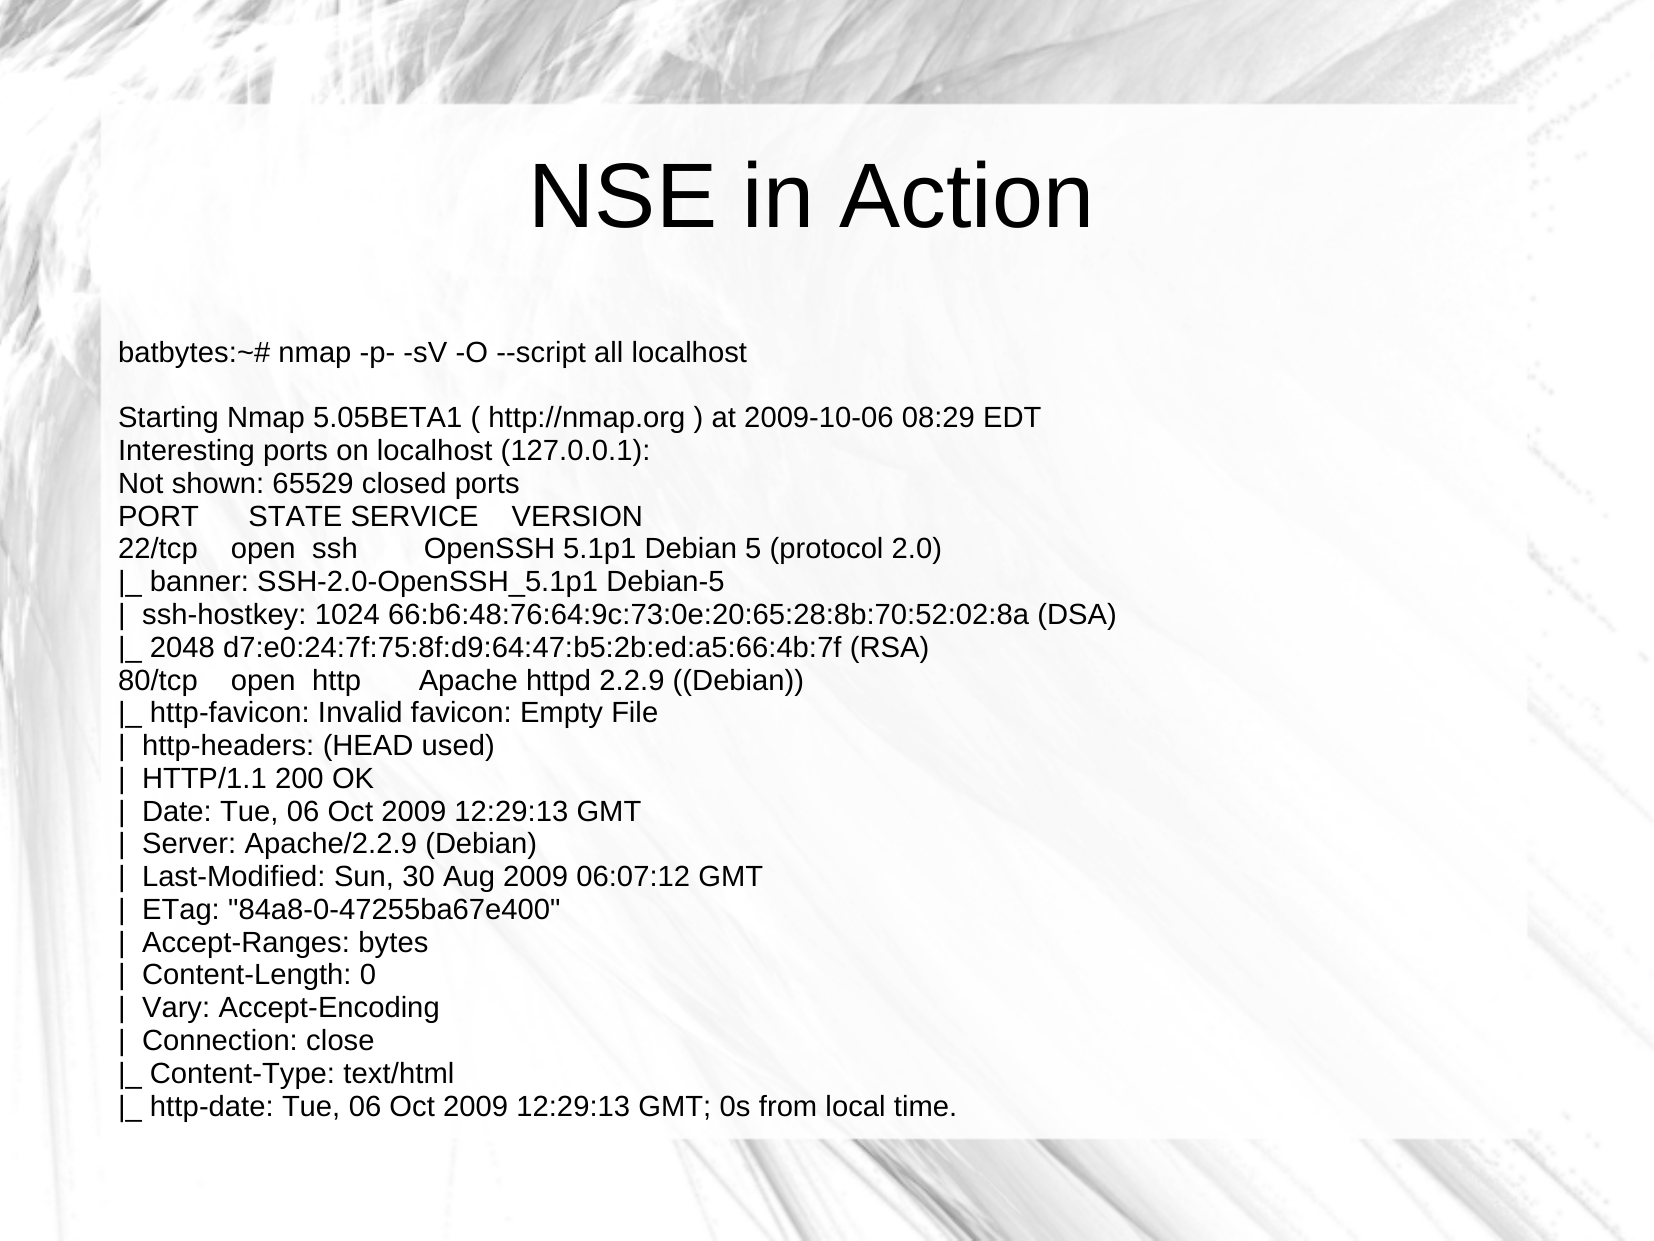

# NSE in Action
batbytes:~# nmap -p- -sV -O --script all localhost
Starting Nmap 5.05BETA1 ( http://nmap.org ) at 2009-10-06 08:29 EDT
Interesting ports on localhost (127.0.0.1):
Not shown: 65529 closed ports
PORT STATE SERVICE VERSION
22/tcp open ssh OpenSSH 5.1p1 Debian 5 (protocol 2.0)
|_ banner: SSH-2.0-OpenSSH_5.1p1 Debian-5
| ssh-hostkey: 1024 66:b6:48:76:64:9c:73:0e:20:65:28:8b:70:52:02:8a (DSA)
|_ 2048 d7:e0:24:7f:75:8f:d9:64:47:b5:2b:ed:a5:66:4b:7f (RSA)
80/tcp open http Apache httpd 2.2.9 ((Debian))
|_ http-favicon: Invalid favicon: Empty File
| http-headers: (HEAD used)
| HTTP/1.1 200 OK
| Date: Tue, 06 Oct 2009 12:29:13 GMT
| Server: Apache/2.2.9 (Debian)
| Last-Modified: Sun, 30 Aug 2009 06:07:12 GMT
| ETag: "84a8-0-47255ba67e400"
| Accept-Ranges: bytes
| Content-Length: 0
| Vary: Accept-Encoding
| Connection: close
|_ Content-Type: text/html
|_ http-date: Tue, 06 Oct 2009 12:29:13 GMT; 0s from local time.